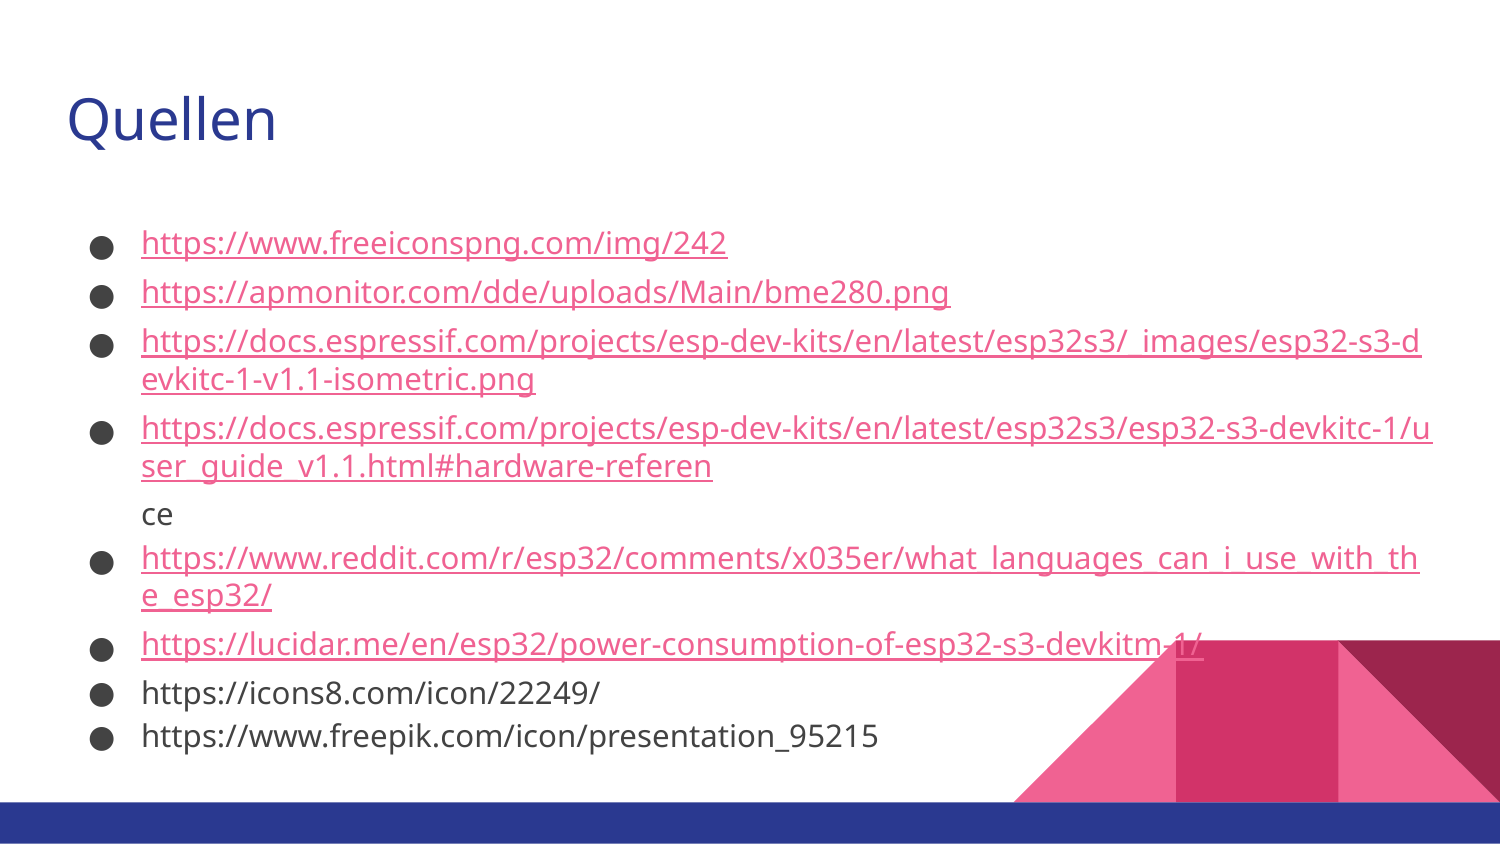

Quellen
# https://www.freeiconspng.com/img/242
https://apmonitor.com/dde/uploads/Main/bme280.png
https://docs.espressif.com/projects/esp-dev-kits/en/latest/esp32s3/_images/esp32-s3-devkitc-1-v1.1-isometric.png
https://docs.espressif.com/projects/esp-dev-kits/en/latest/esp32s3/esp32-s3-devkitc-1/user_guide_v1.1.html#hardware-reference
https://www.reddit.com/r/esp32/comments/x035er/what_languages_can_i_use_with_the_esp32/
https://lucidar.me/en/esp32/power-consumption-of-esp32-s3-devkitm-1/
https://icons8.com/icon/22249/
https://www.freepik.com/icon/presentation_95215